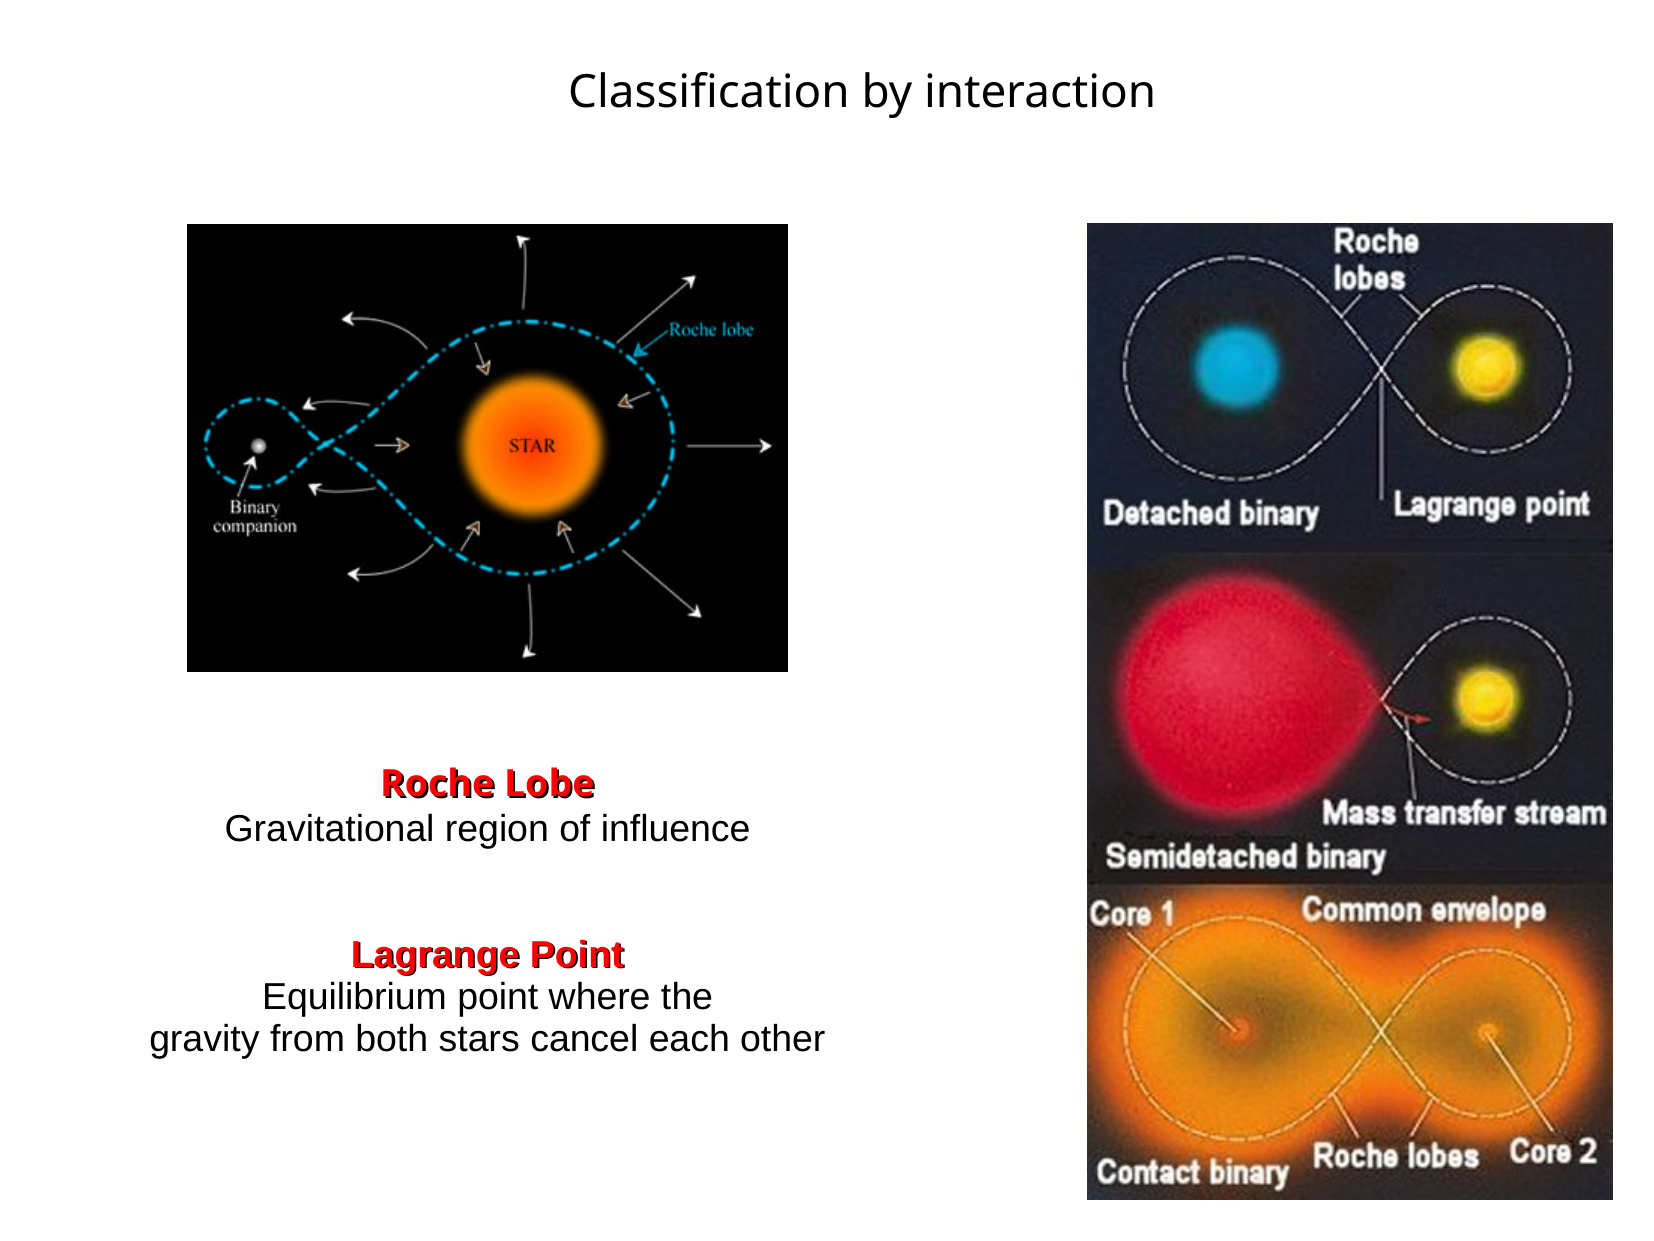

Classification by interaction
Roche Lobe
Gravitational region of influence
Lagrange Point
Equilibrium point where the
gravity from both stars cancel each other